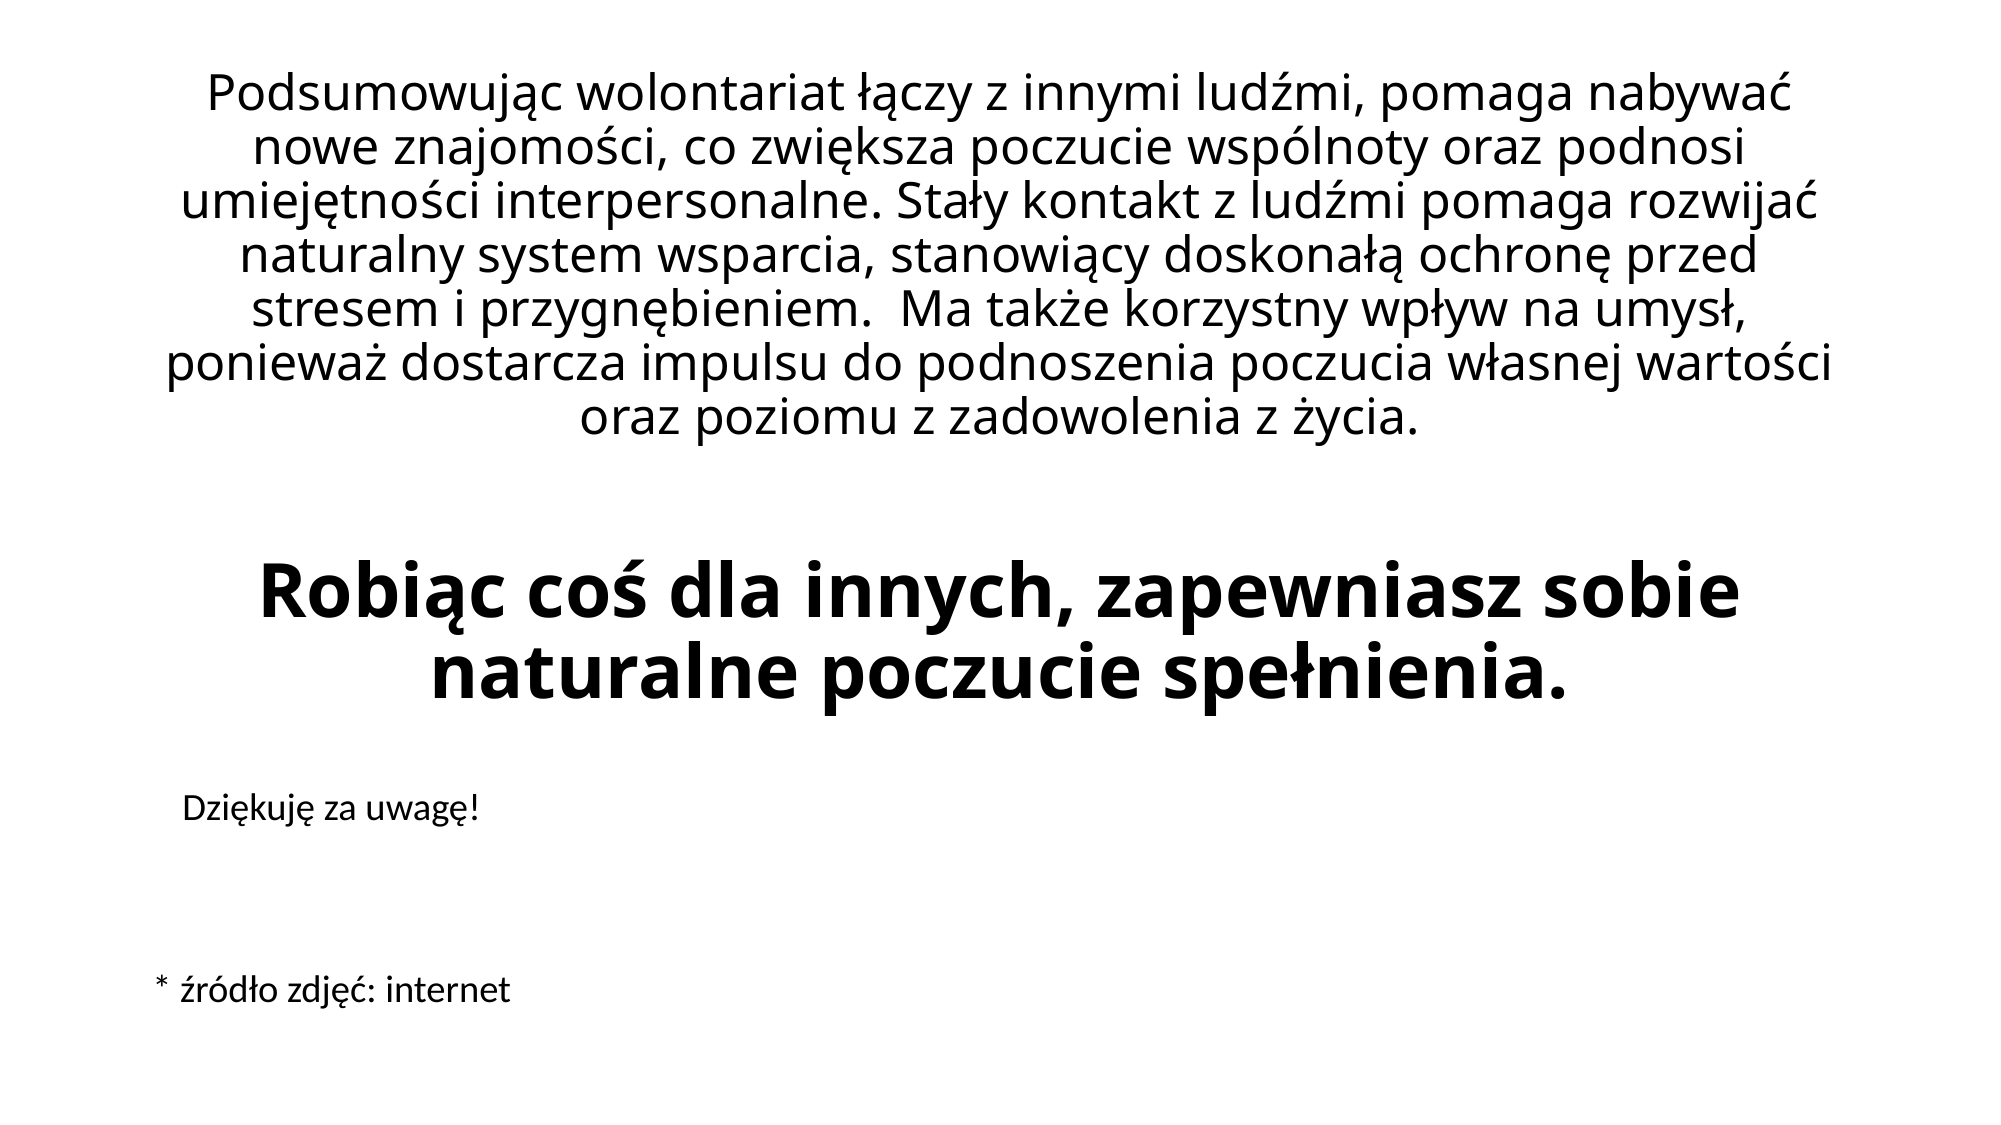

# Podsumowując wolontariat łączy z innymi ludźmi, pomaga nabywać nowe znajomości, co zwiększa poczucie wspólnoty oraz podnosi umiejętności interpersonalne. Stały kontakt z ludźmi pomaga rozwijać naturalny system wsparcia, stanowiący doskonałą ochronę przed stresem i przygnębieniem. Ma także korzystny wpływ na umysł, ponieważ dostarcza impulsu do podnoszenia poczucia własnej wartości oraz poziomu z zadowolenia z życia. Robiąc coś dla innych, zapewniasz sobie naturalne poczucie spełnienia.
Dziękuję za uwagę!
* źródło zdjęć: internet